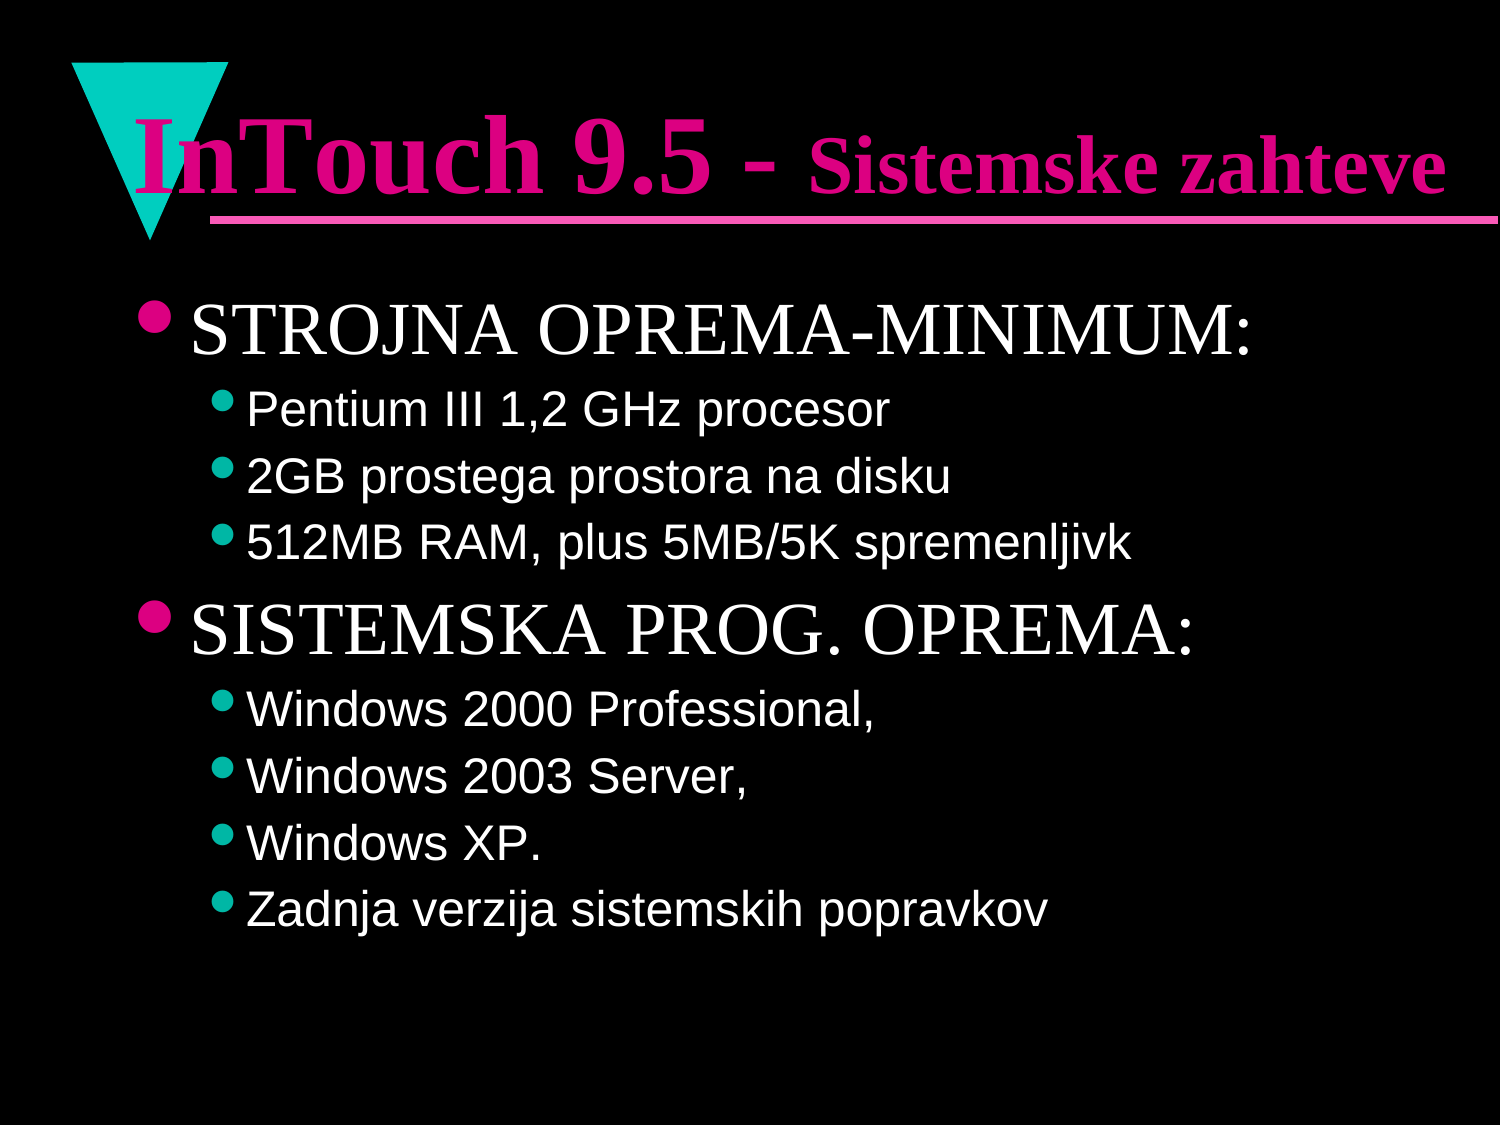

# InTouch 9.5 - Sistemske zahteve
STROJNA OPREMA-MINIMUM:
Pentium III 1,2 GHz procesor
2GB prostega prostora na disku
512MB RAM, plus 5MB/5K spremenljivk
SISTEMSKA PROG. OPREMA:
Windows 2000 Professional,
Windows 2003 Server,
Windows XP.
Zadnja verzija sistemskih popravkov
12